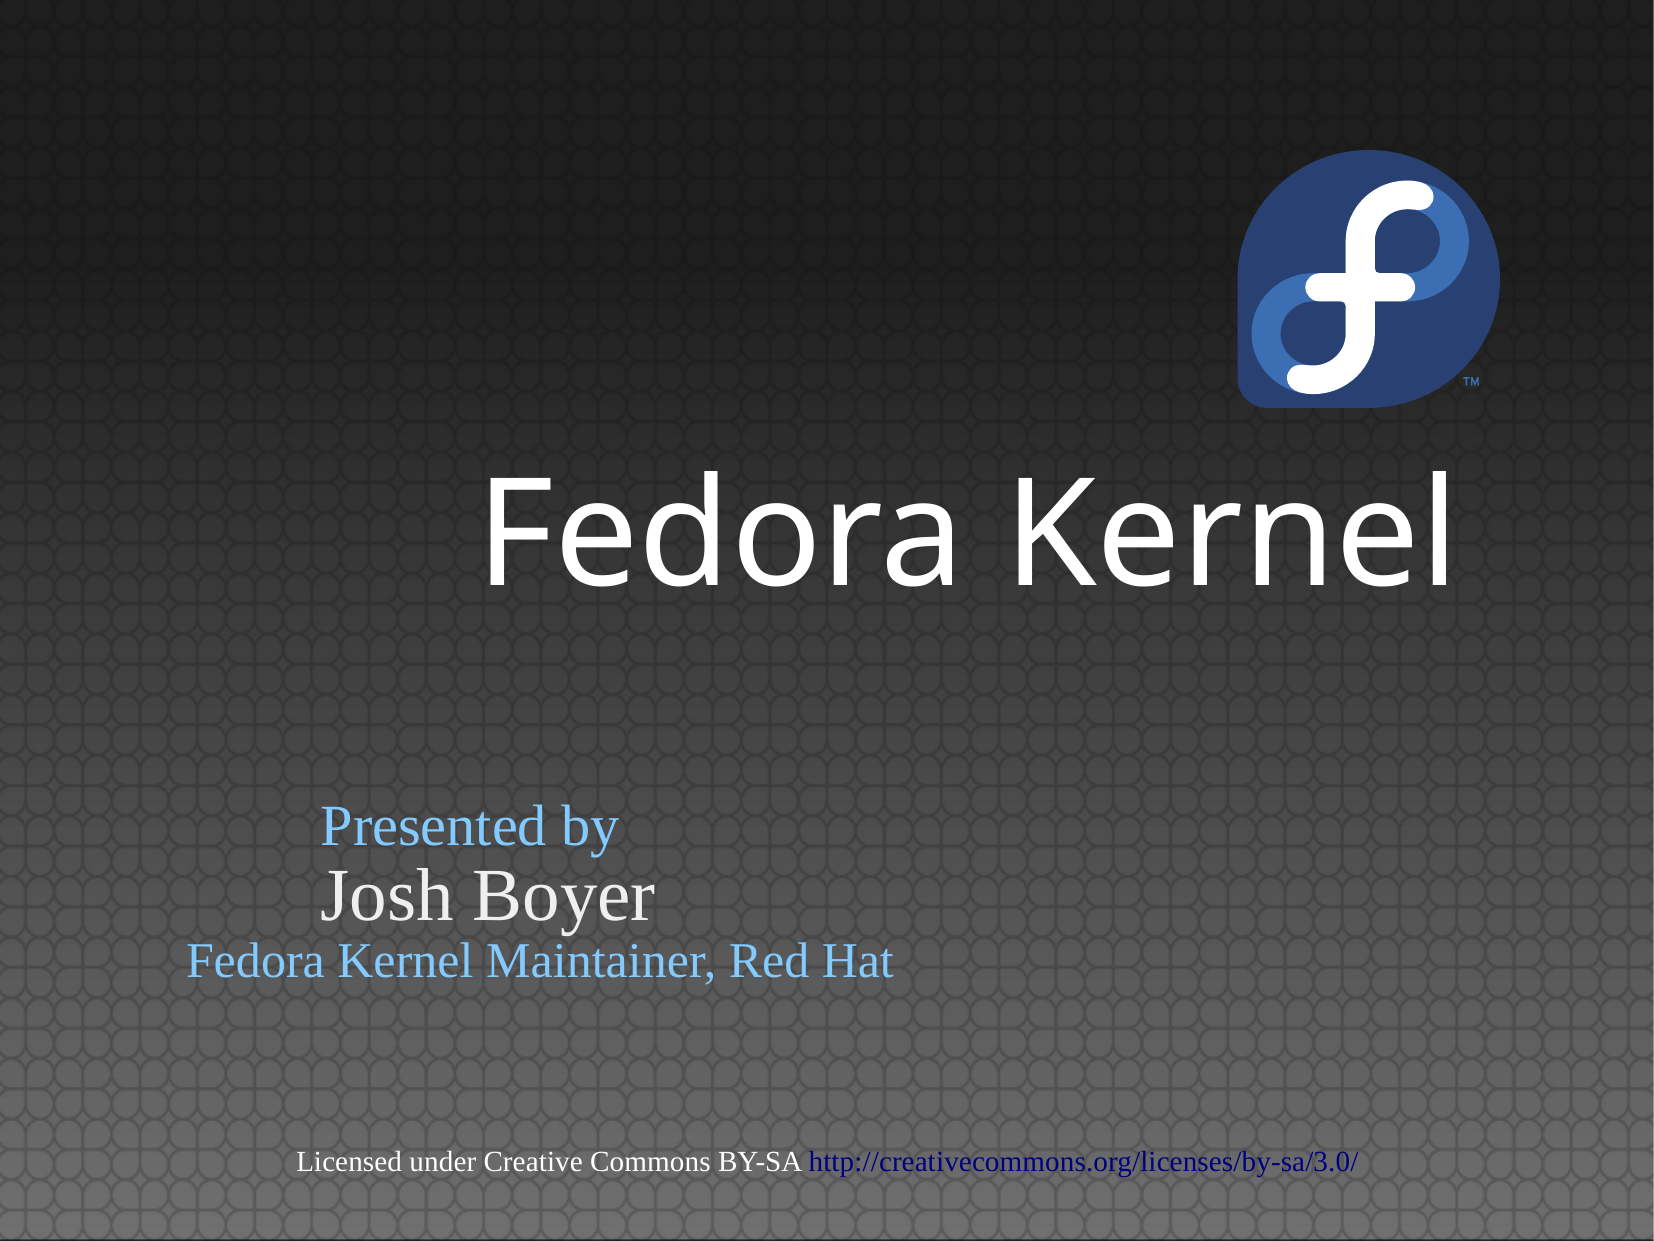

Fedora Kernel
Presented by
Josh Boyer
Fedora Kernel Maintainer, Red Hat
Licensed under Creative Commons BY-SA http://creativecommons.org/licenses/by-sa/3.0/
Licensed under Creative Commons BY-SA